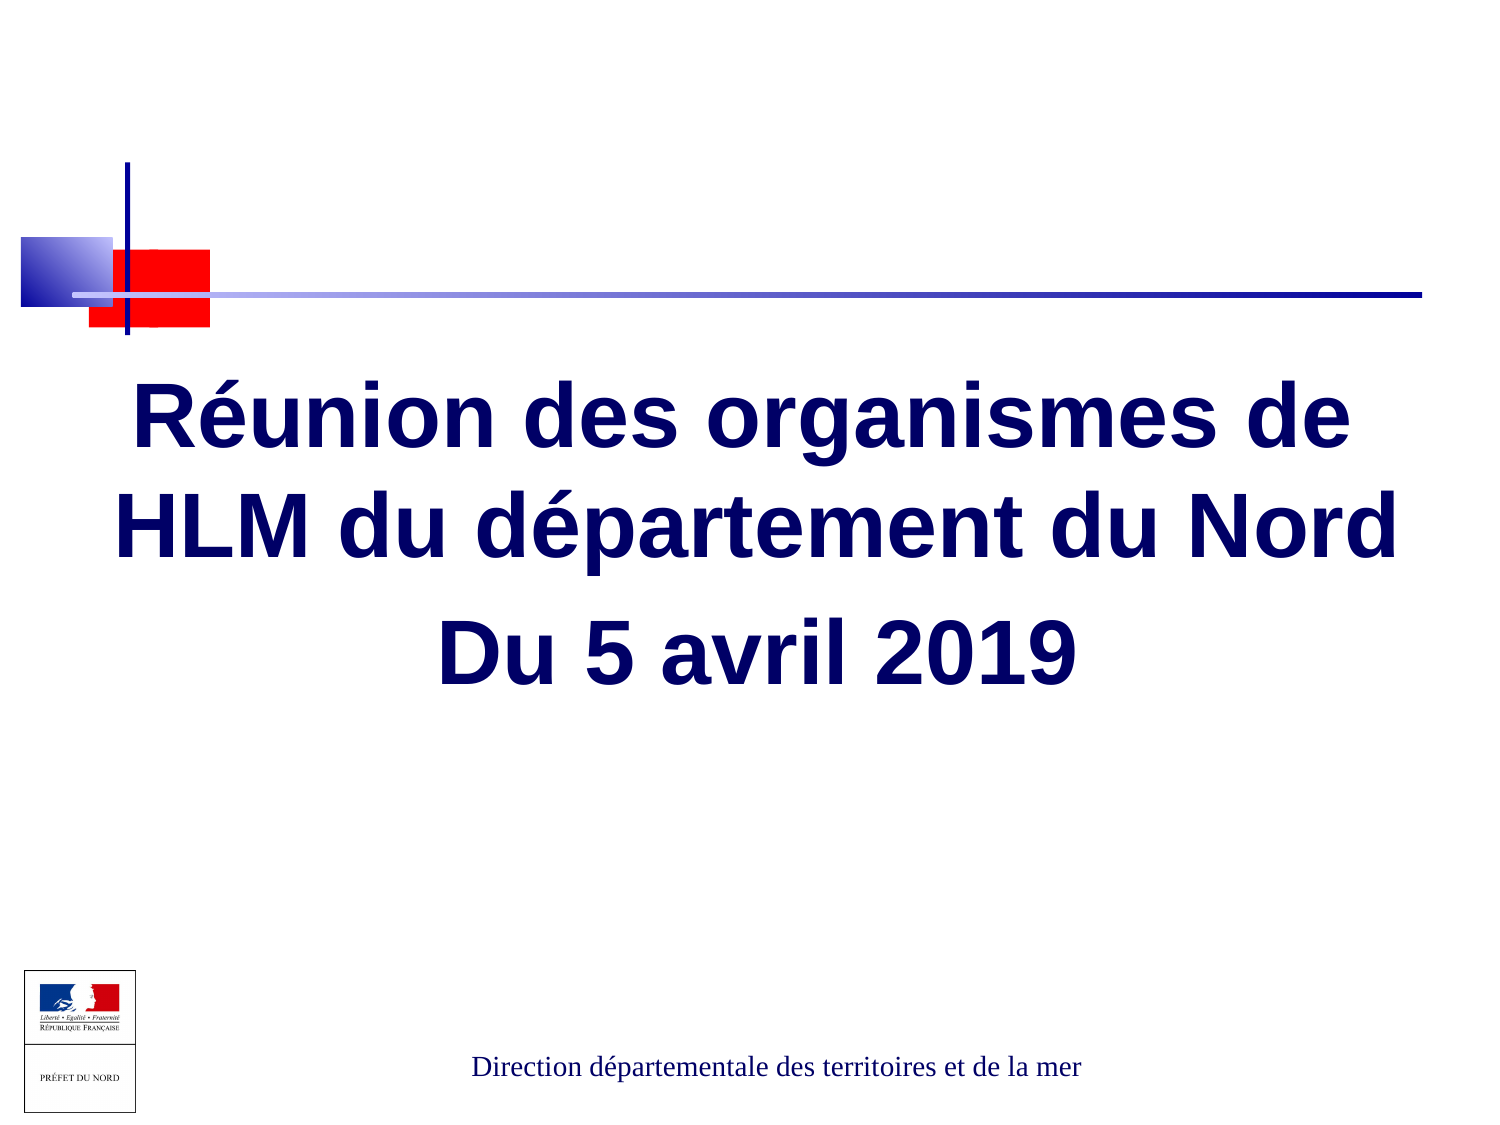

# Réunion des organismes de HLM du département du Nord
Du 5 avril 2019